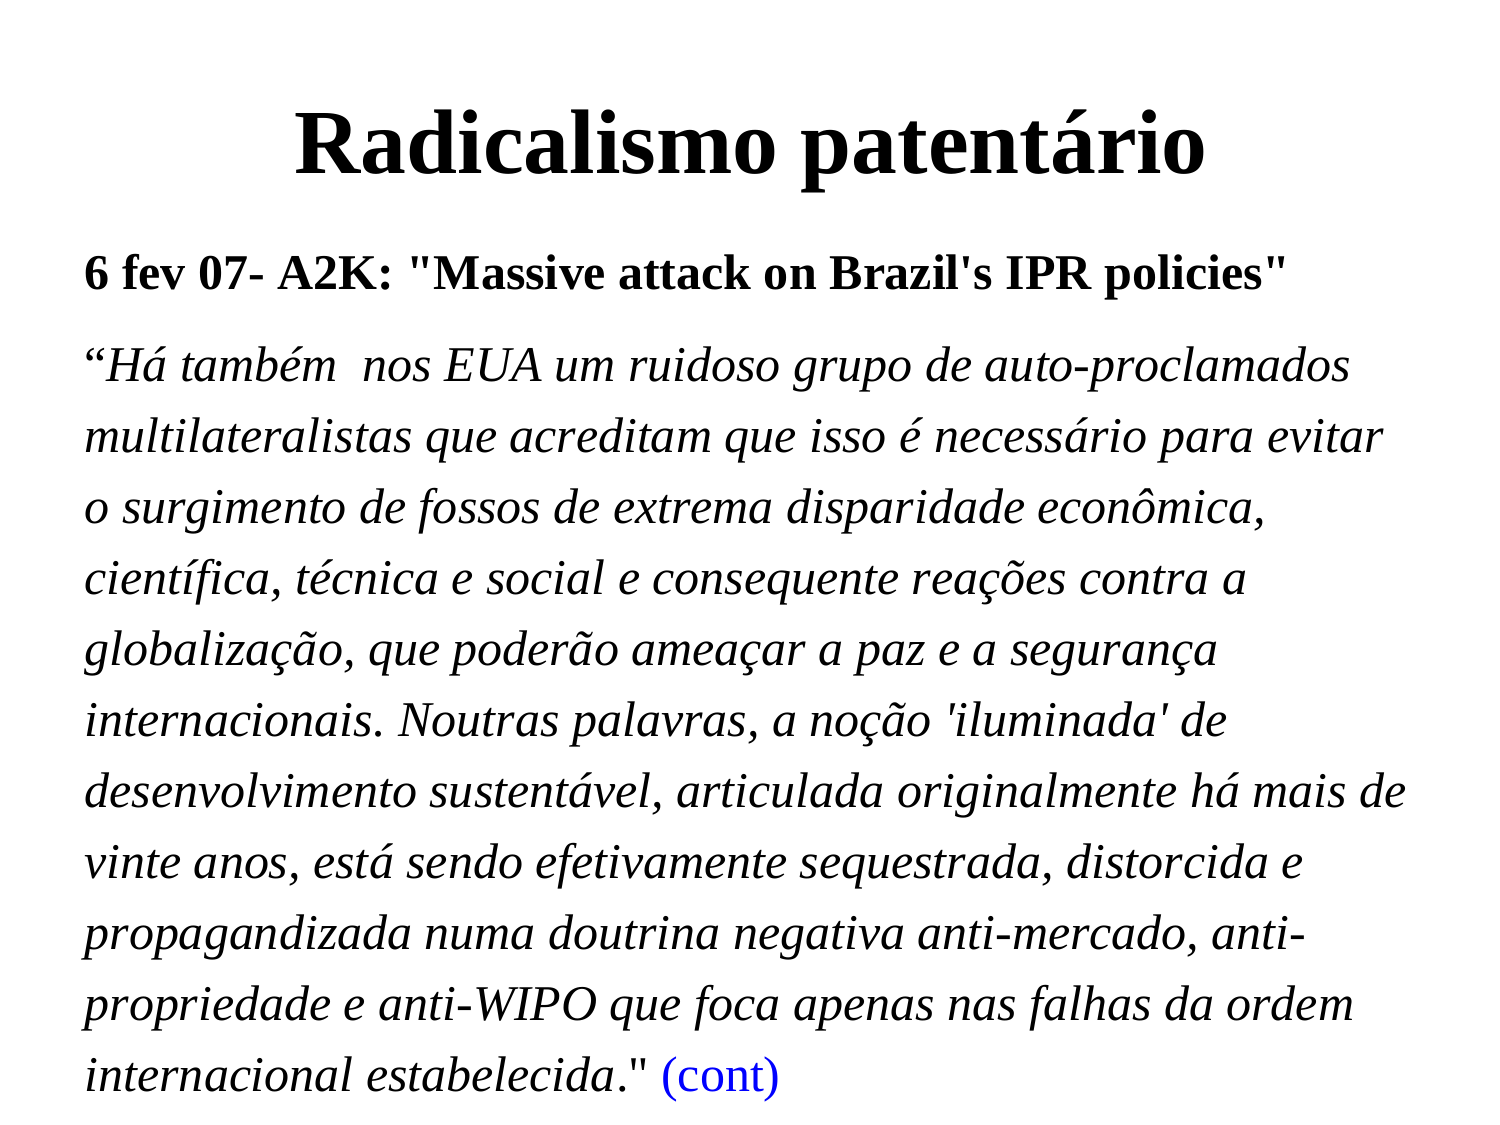

# Radicalismo patentário
6 fev 07- A2K: "Massive attack on Brazil's IPR policies"
“Há também nos EUA um ruidoso grupo de auto-proclamados multilateralistas que acreditam que isso é necessário para evitar o surgimento de fossos de extrema disparidade econômica, científica, técnica e social e consequente reações contra a globalização, que poderão ameaçar a paz e a segurança internacionais. Noutras palavras, a noção 'iluminada' de desenvolvimento sustentável, articulada originalmente há mais de vinte anos, está sendo efetivamente sequestrada, distorcida e propagandizada numa doutrina negativa anti-mercado, anti-propriedade e anti-WIPO que foca apenas nas falhas da ordem internacional estabelecida." (cont)